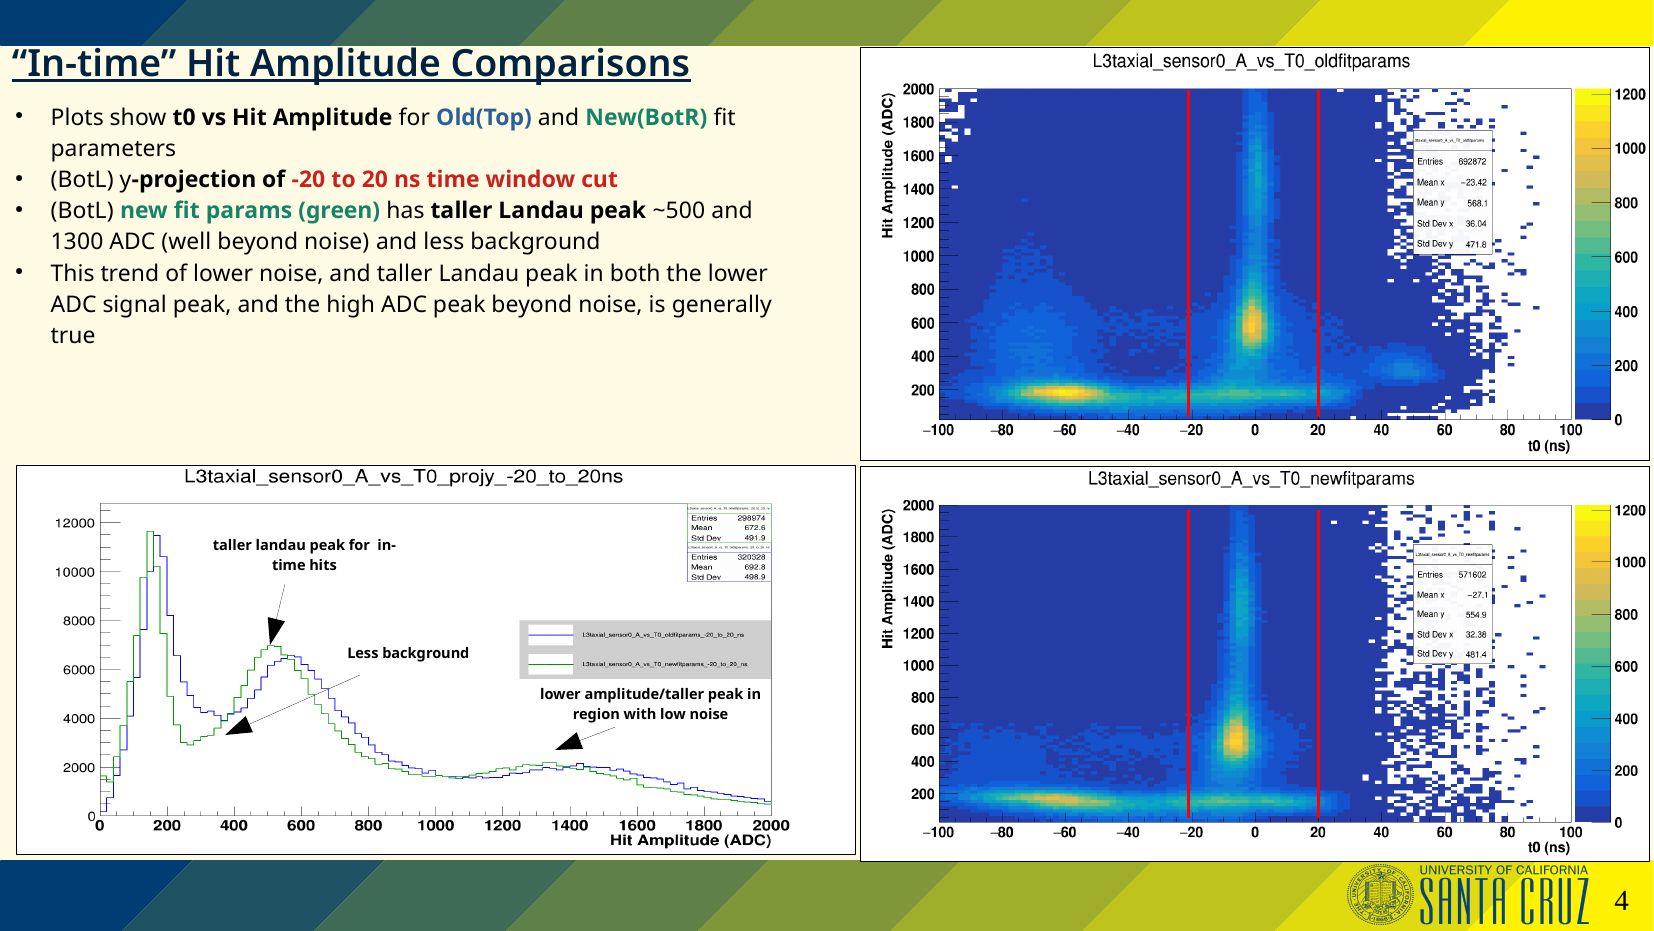

# “In-time” Hit Amplitude Comparisons
Plots show t0 vs Hit Amplitude for Old(Top) and New(BotR) fit parameters
(BotL) y-projection of -20 to 20 ns time window cut
(BotL) new fit params (green) has taller Landau peak ~500 and 1300 ADC (well beyond noise) and less background
This trend of lower noise, and taller Landau peak in both the lower ADC signal peak, and the high ADC peak beyond noise, is generally true
taller landau peak for in-time hits
Less background
lower amplitude/taller peak in region with low noise
4